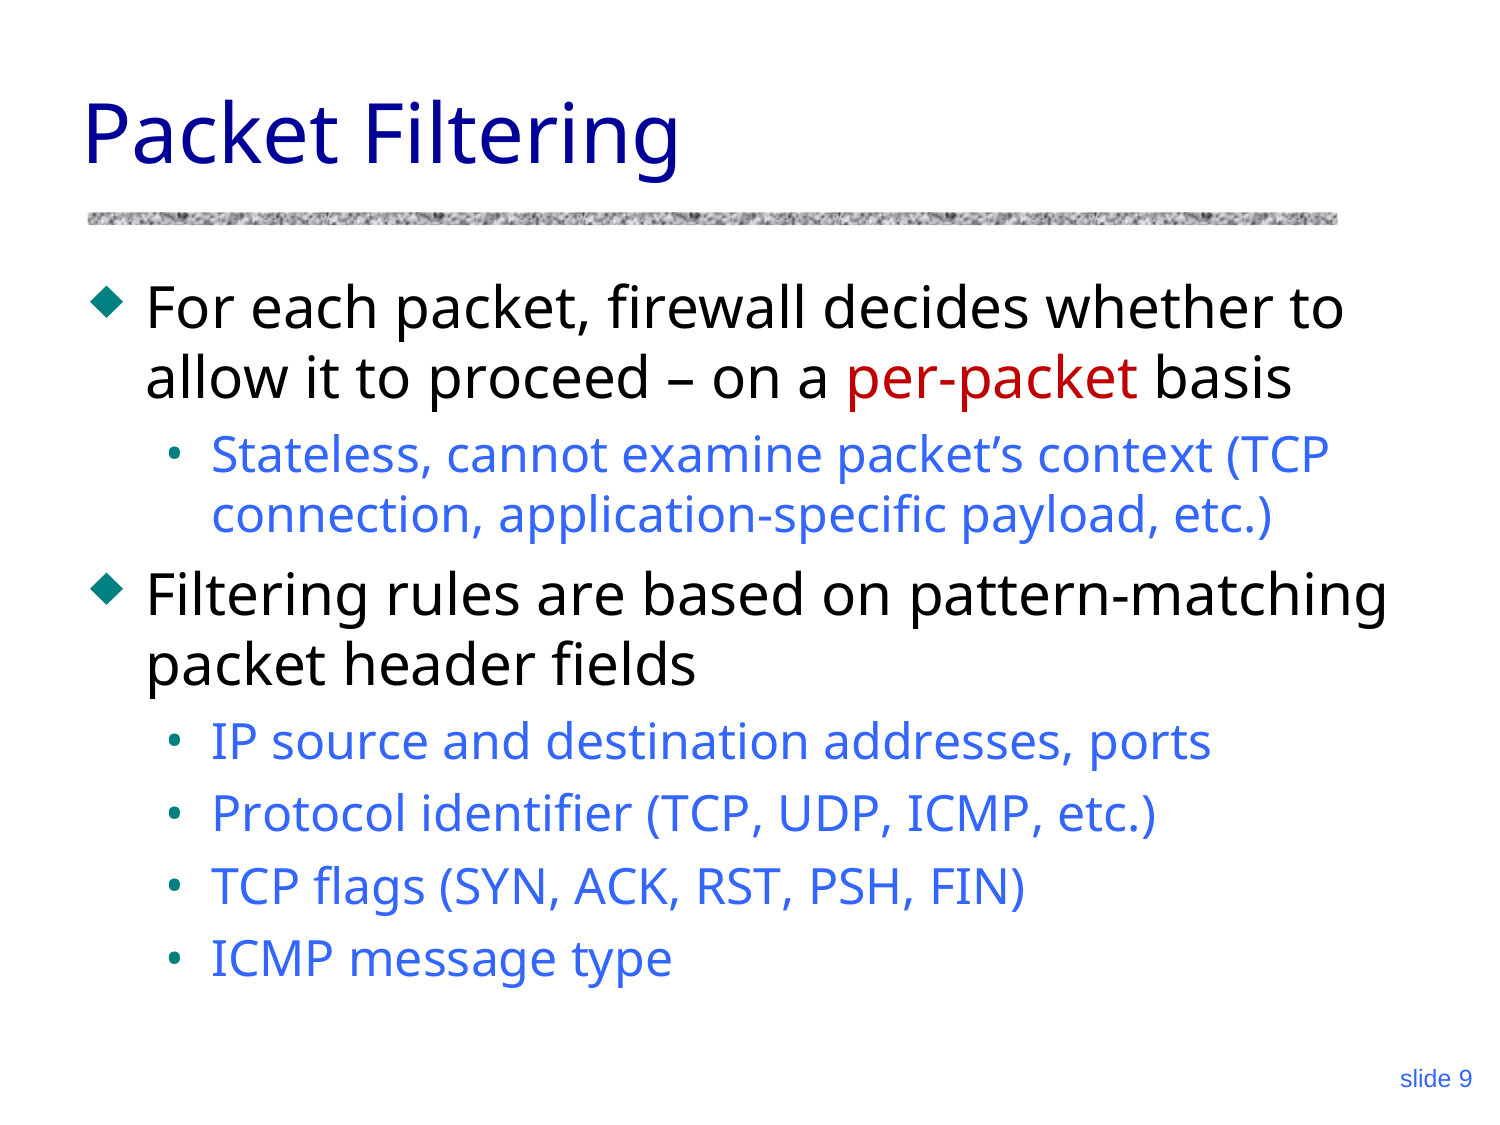

Packet Filtering
For each packet, firewall decides whether to allow it to proceed – on a per-packet basis
Stateless, cannot examine packet’s context (TCP connection, application-specific payload, etc.)
Filtering rules are based on pattern-matching packet header fields
IP source and destination addresses, ports
Protocol identifier (TCP, UDP, ICMP, etc.)
TCP flags (SYN, ACK, RST, PSH, FIN)
ICMP message type
slide